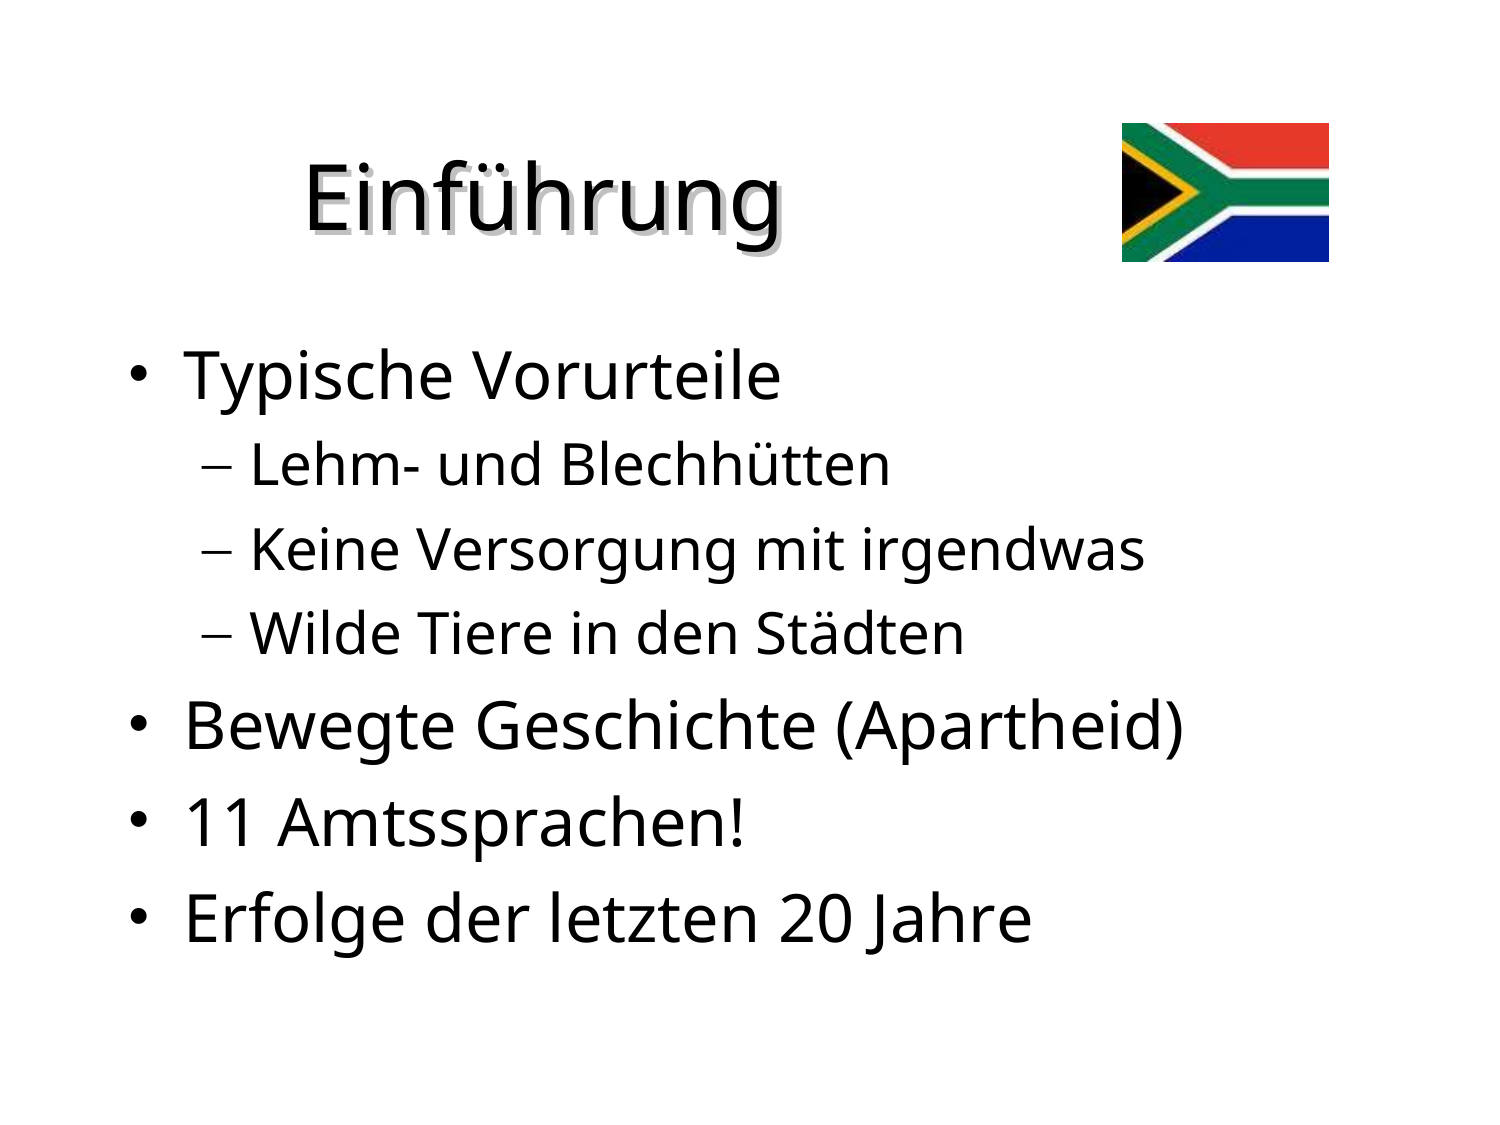

Einführung
# Typische Vorurteile
Lehm- und Blechhütten
Keine Versorgung mit irgendwas
Wilde Tiere in den Städten
Bewegte Geschichte (Apartheid)
11 Amtssprachen!
Erfolge der letzten 20 Jahre